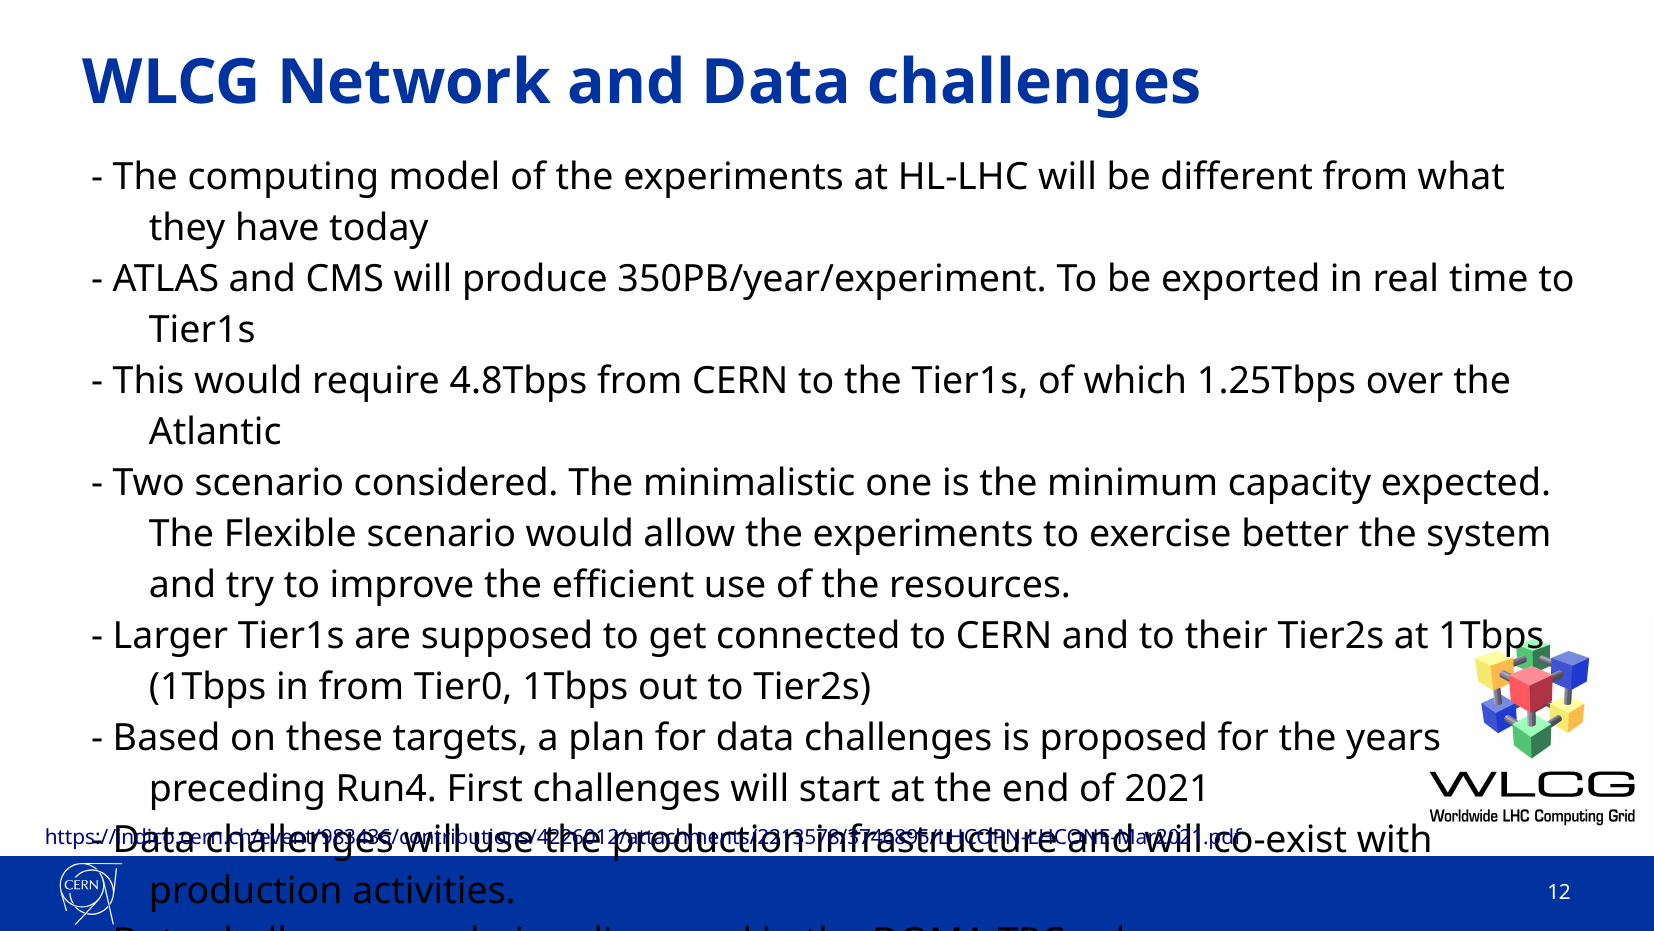

# WLCG Network and Data challenges
- The computing model of the experiments at HL-LHC will be different from what they have today
- ATLAS and CMS will produce 350PB/year/experiment. To be exported in real time to Tier1s
- This would require 4.8Tbps from CERN to the Tier1s, of which 1.25Tbps over the Atlantic
- Two scenario considered. The minimalistic one is the minimum capacity expected. The Flexible scenario would allow the experiments to exercise better the system and try to improve the efficient use of the resources.
- Larger Tier1s are supposed to get connected to CERN and to their Tier2s at 1Tbps (1Tbps in from Tier0, 1Tbps out to Tier2s)
- Based on these targets, a plan for data challenges is proposed for the years preceding Run4. First challenges will start at the end of 2021
- Data challenges will use the production infrastructure and will co-exist with production activities.
- Data challenges are being discussed in the DOMA-TPC sub-wg
https://indico.cern.ch/event/983436/contributions/4226012/attachments/2213578/3746895/LHCOPN-LHCONE-Mar2021.pdf
12